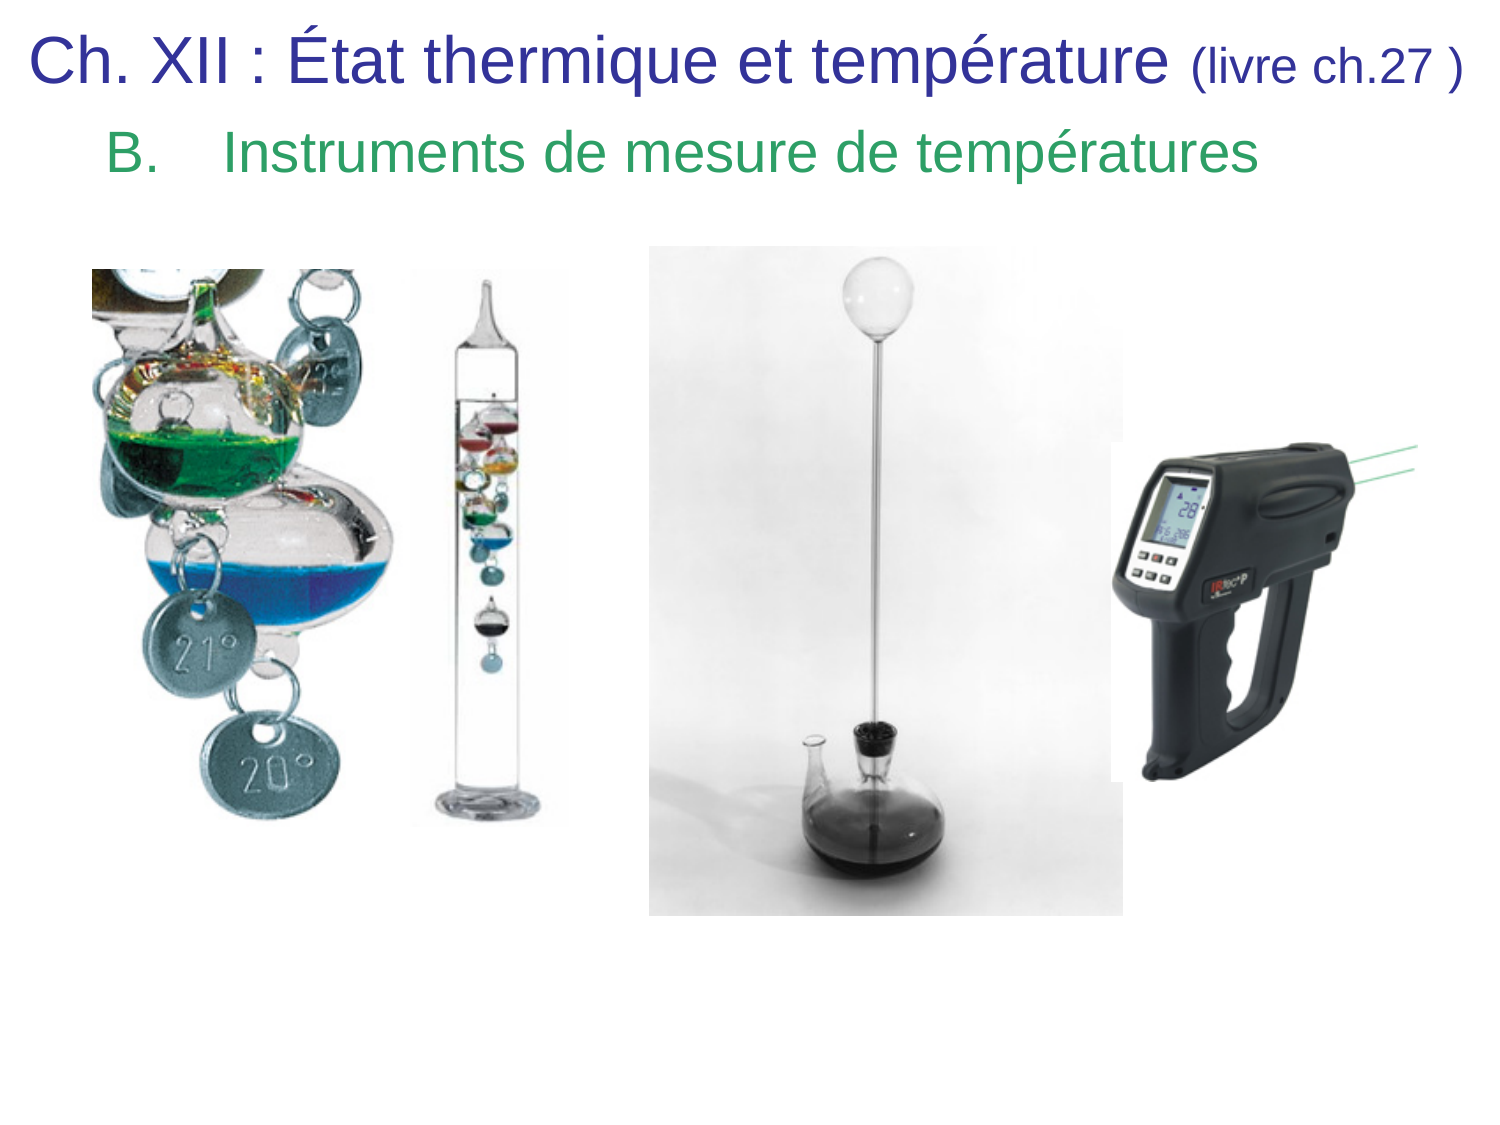

# Ch. XII : État thermique et température (livre ch.27 )
B.	Instruments de mesure de températures